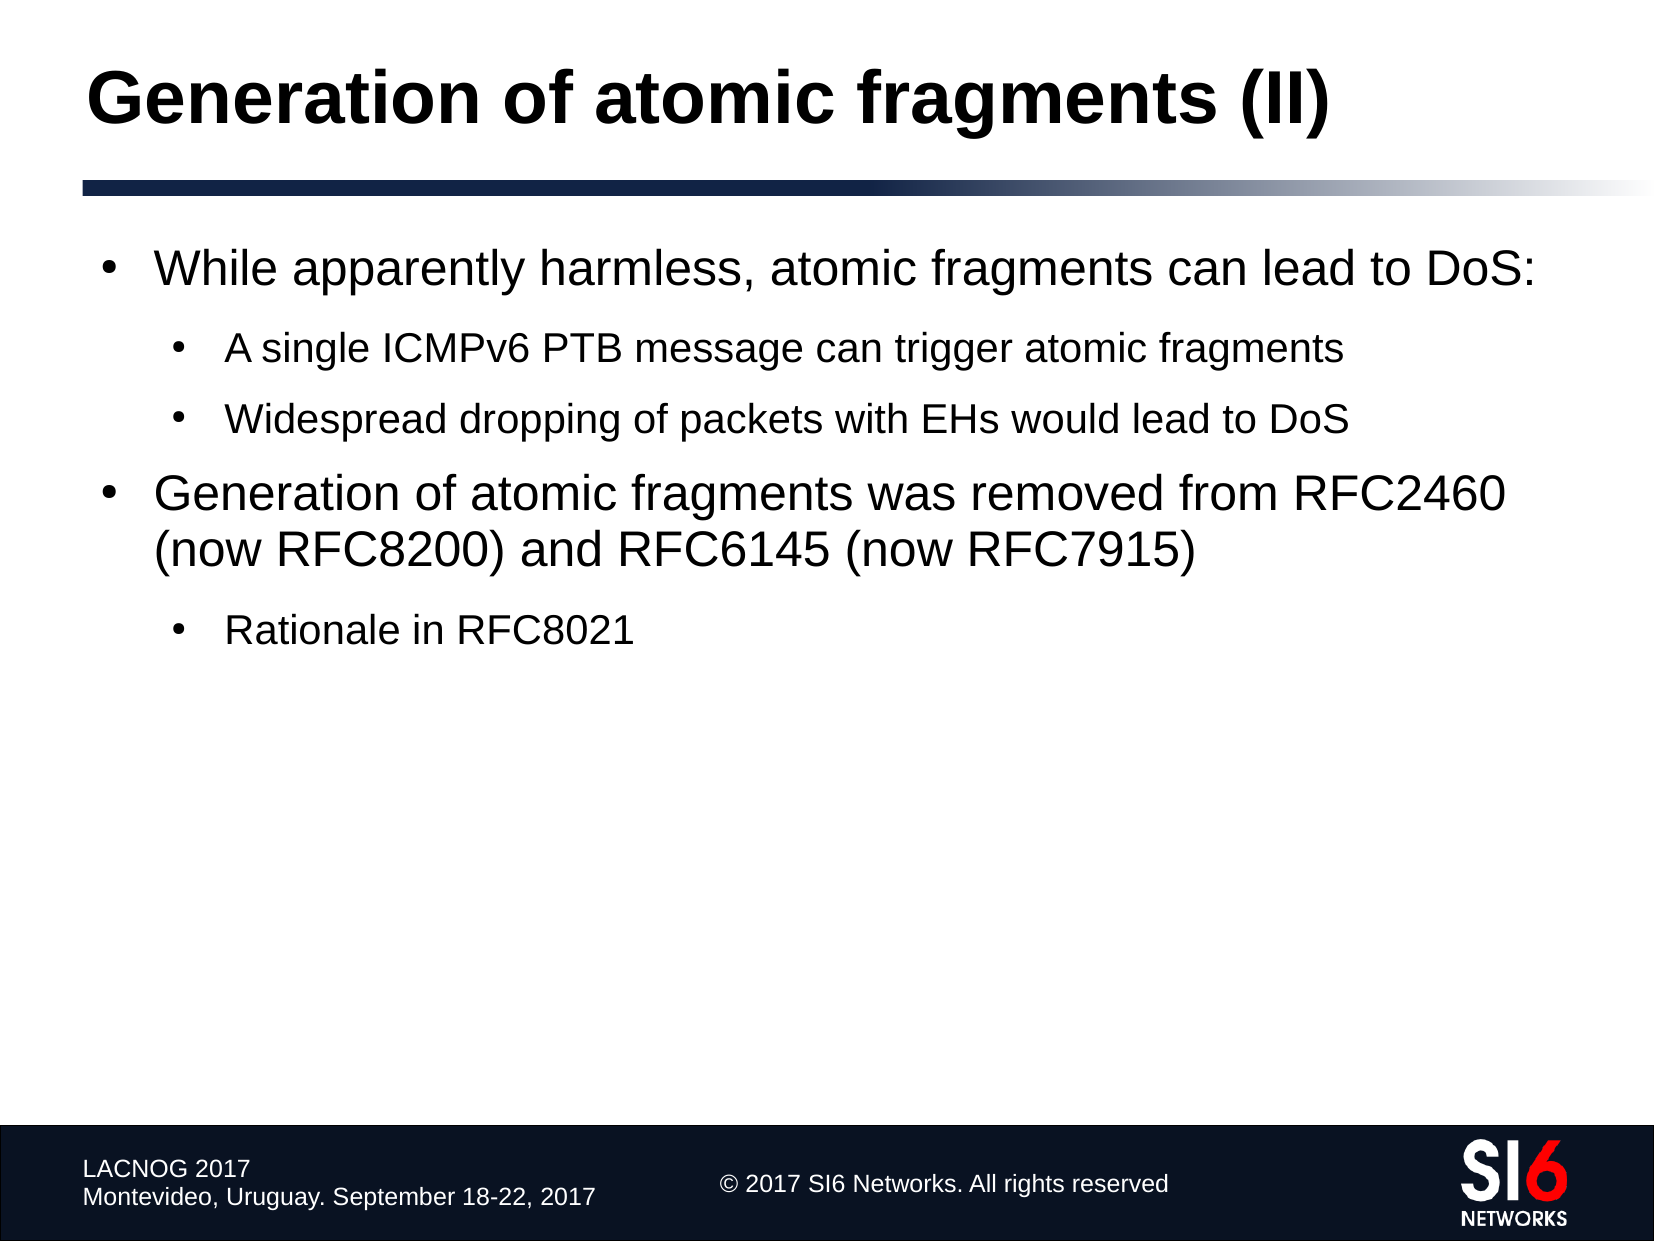

# Generation of atomic fragments (II)
While apparently harmless, atomic fragments can lead to DoS:
A single ICMPv6 PTB message can trigger atomic fragments
Widespread dropping of packets with EHs would lead to DoS
Generation of atomic fragments was removed from RFC2460 (now RFC8200) and RFC6145 (now RFC7915)
Rationale in RFC8021